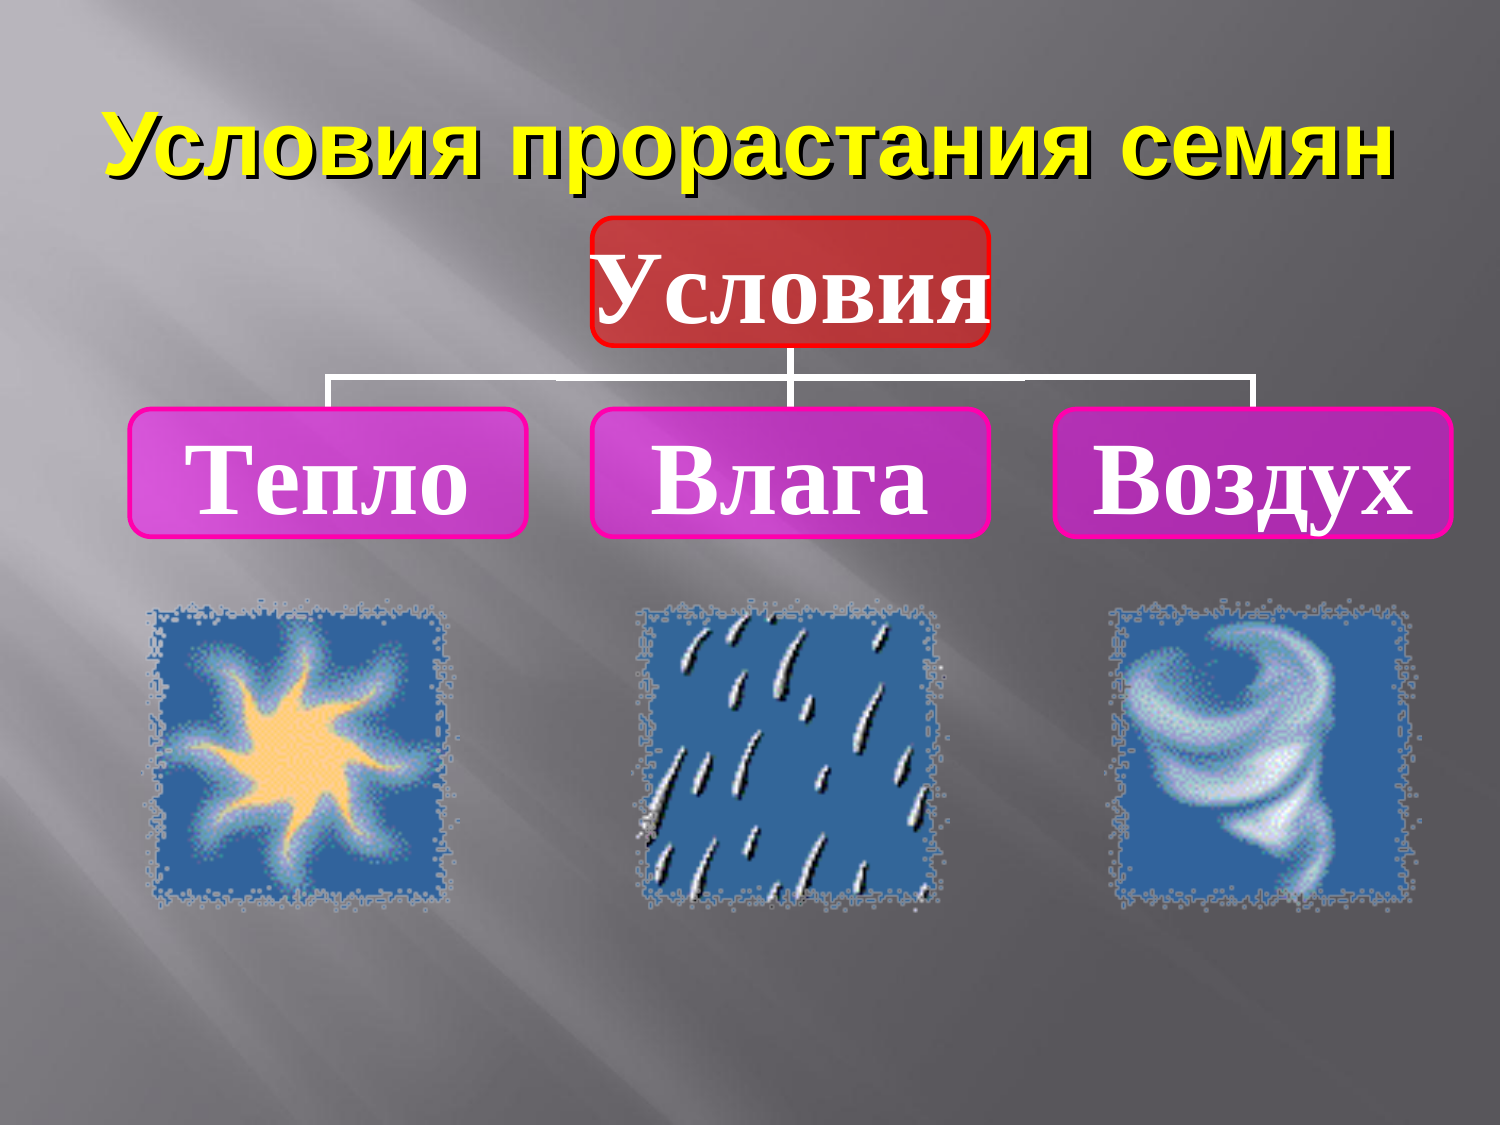

# Условия прорастания семян
Условия
Тепло
Влага
Воздух